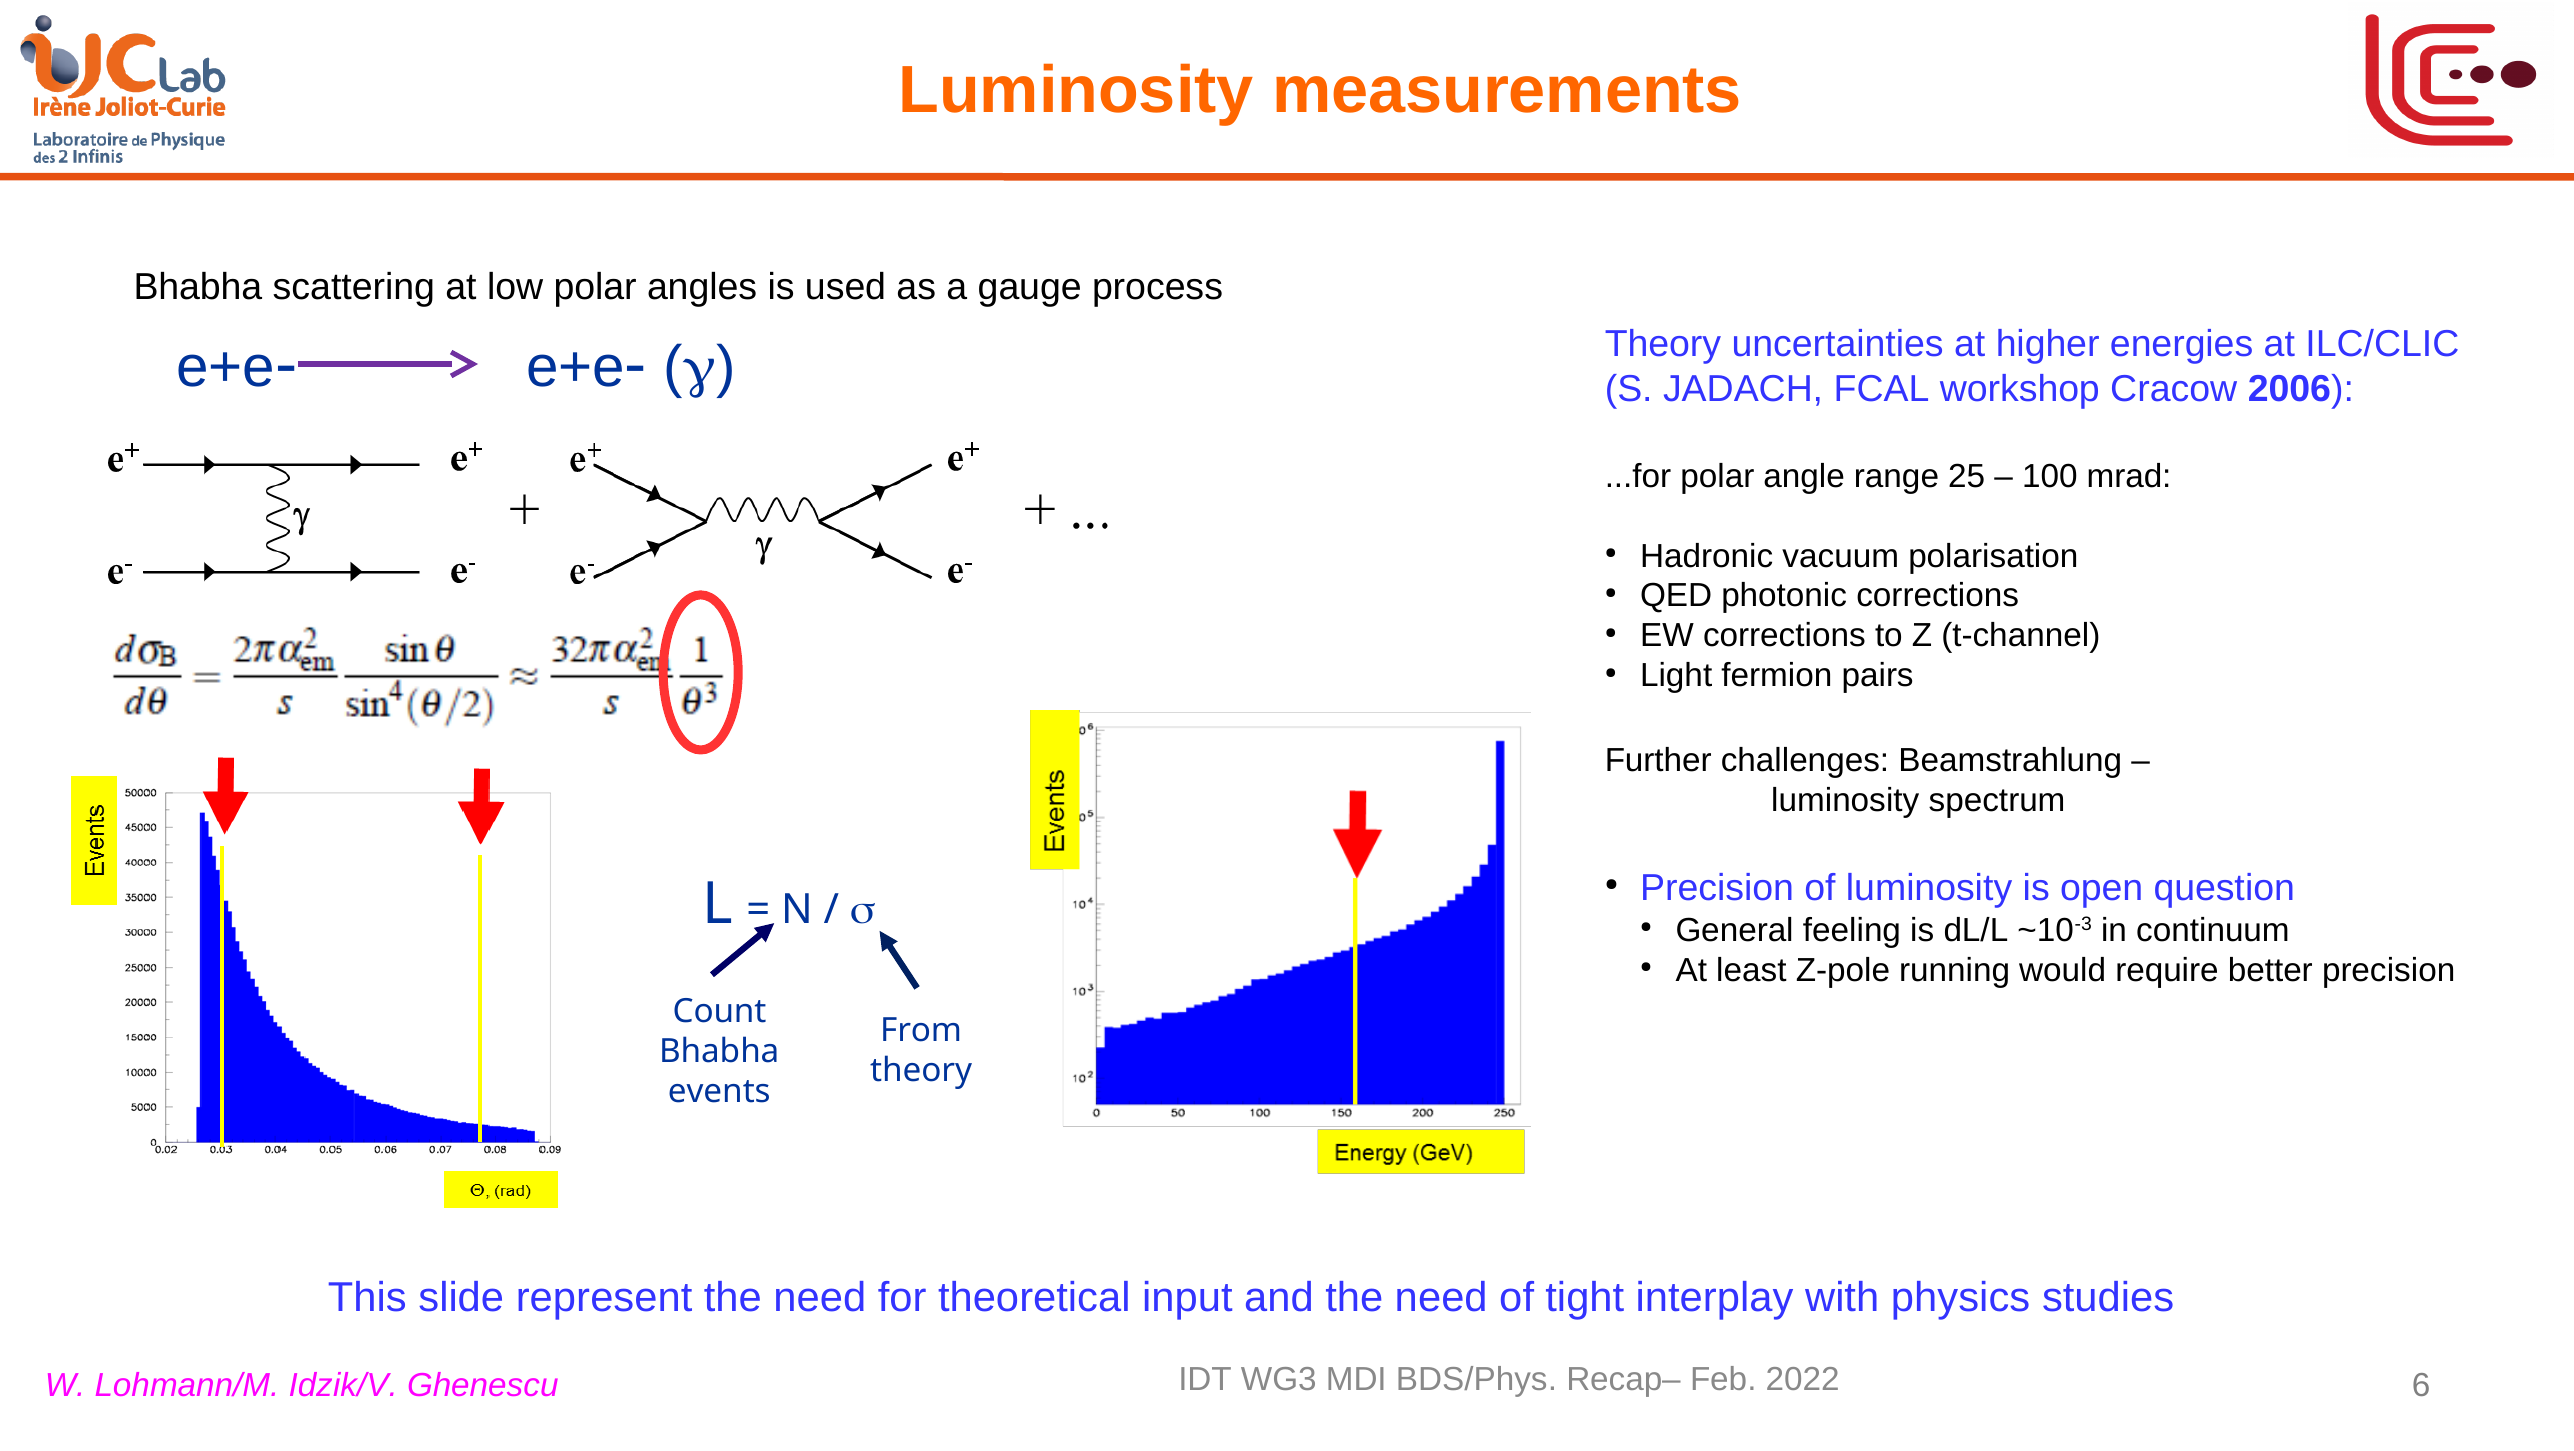

# Luminosity measurements
Bhabha scattering at low polar angles is used as a gauge process
Theory uncertainties at higher energies at ILC/CLIC
(S. JADACH, FCAL workshop Cracow 2006):
...for polar angle range 25 – 100 mrad:
Hadronic vacuum polarisation
QED photonic corrections
EW corrections to Z (t-channel)
Light fermion pairs
Further challenges: Beamstrahlung –
 luminosity spectrum
Precision of luminosity is open question
General feeling is dL/L ~10-3 in continuum
At least Z-pole running would require better precision
e+e- e+e- (g)
L = N / s
Count Bhabha events
From theory
This slide represent the need for theoretical input and the need of tight interplay with physics studies
6
W. Lohmann/M. Idzik/V. Ghenescu